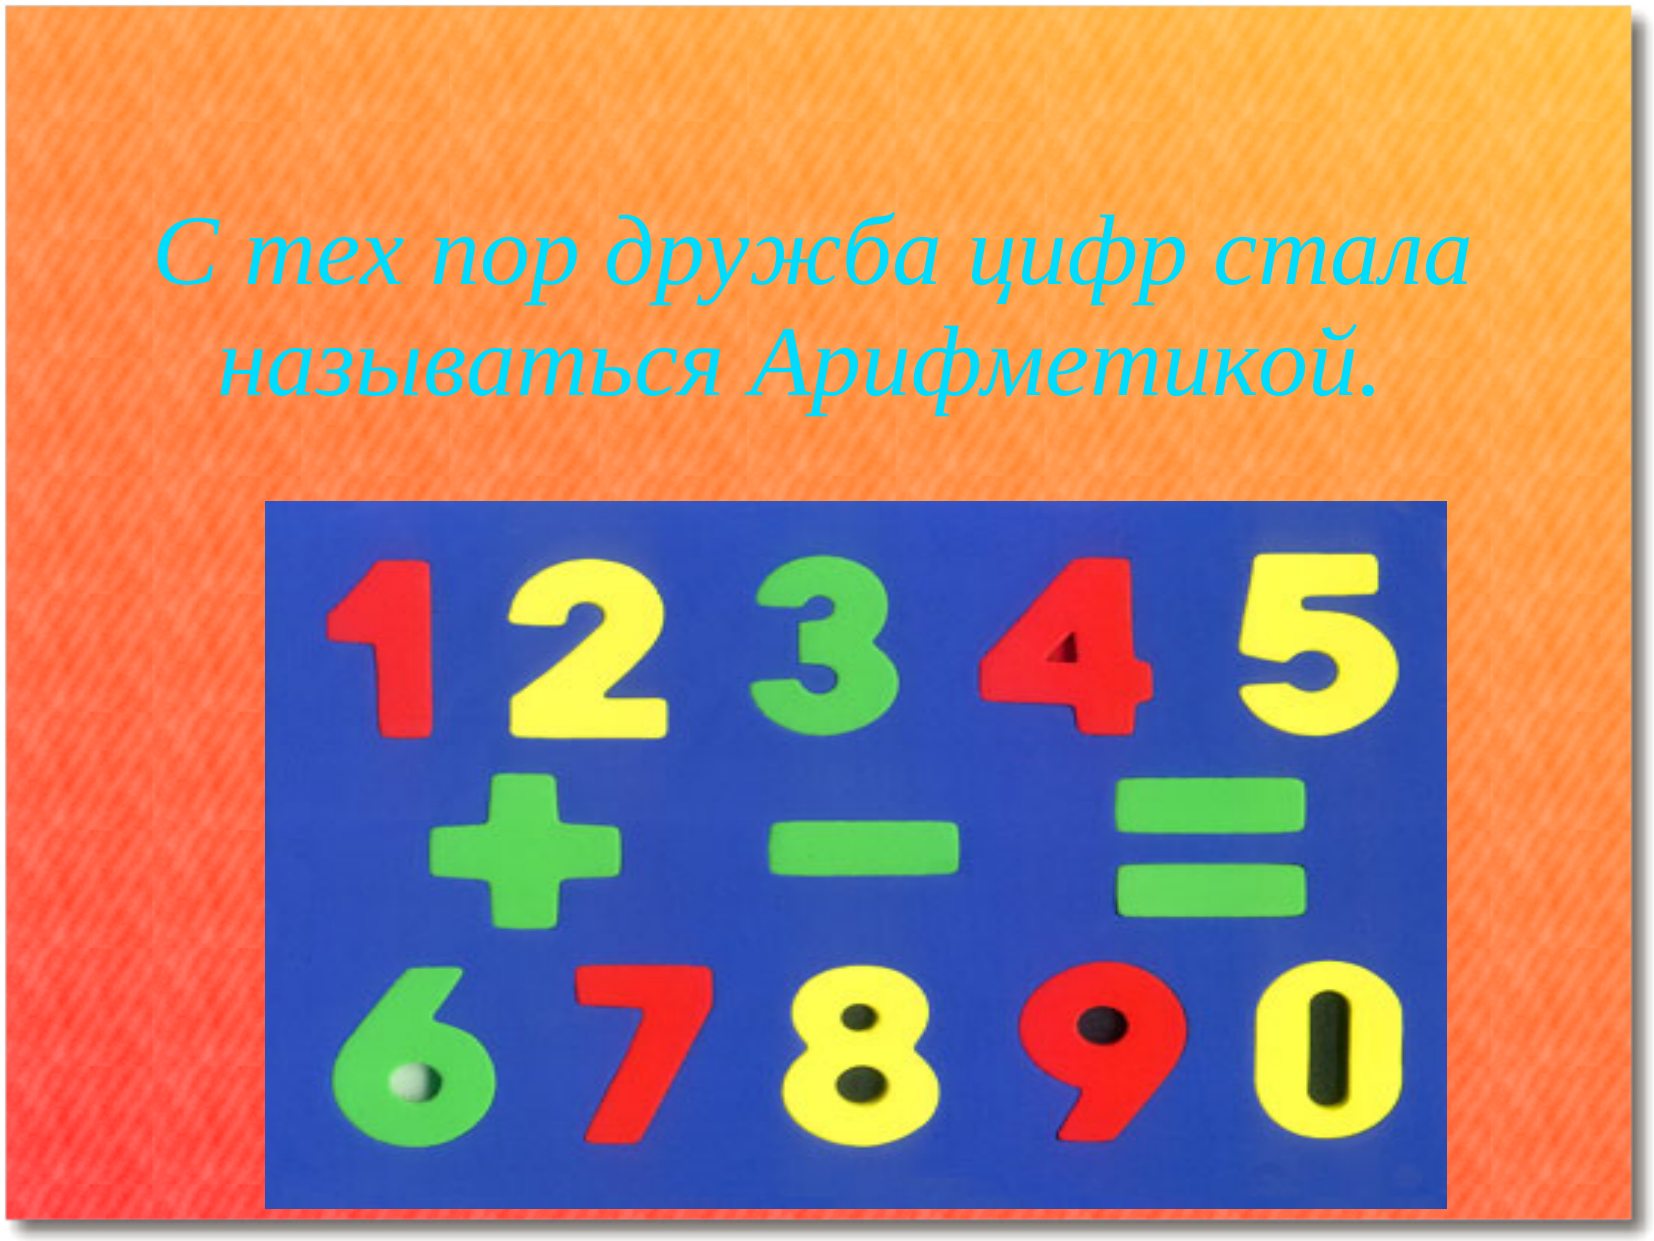

# С тех пор дружба цифр стала называться Арифметикой.